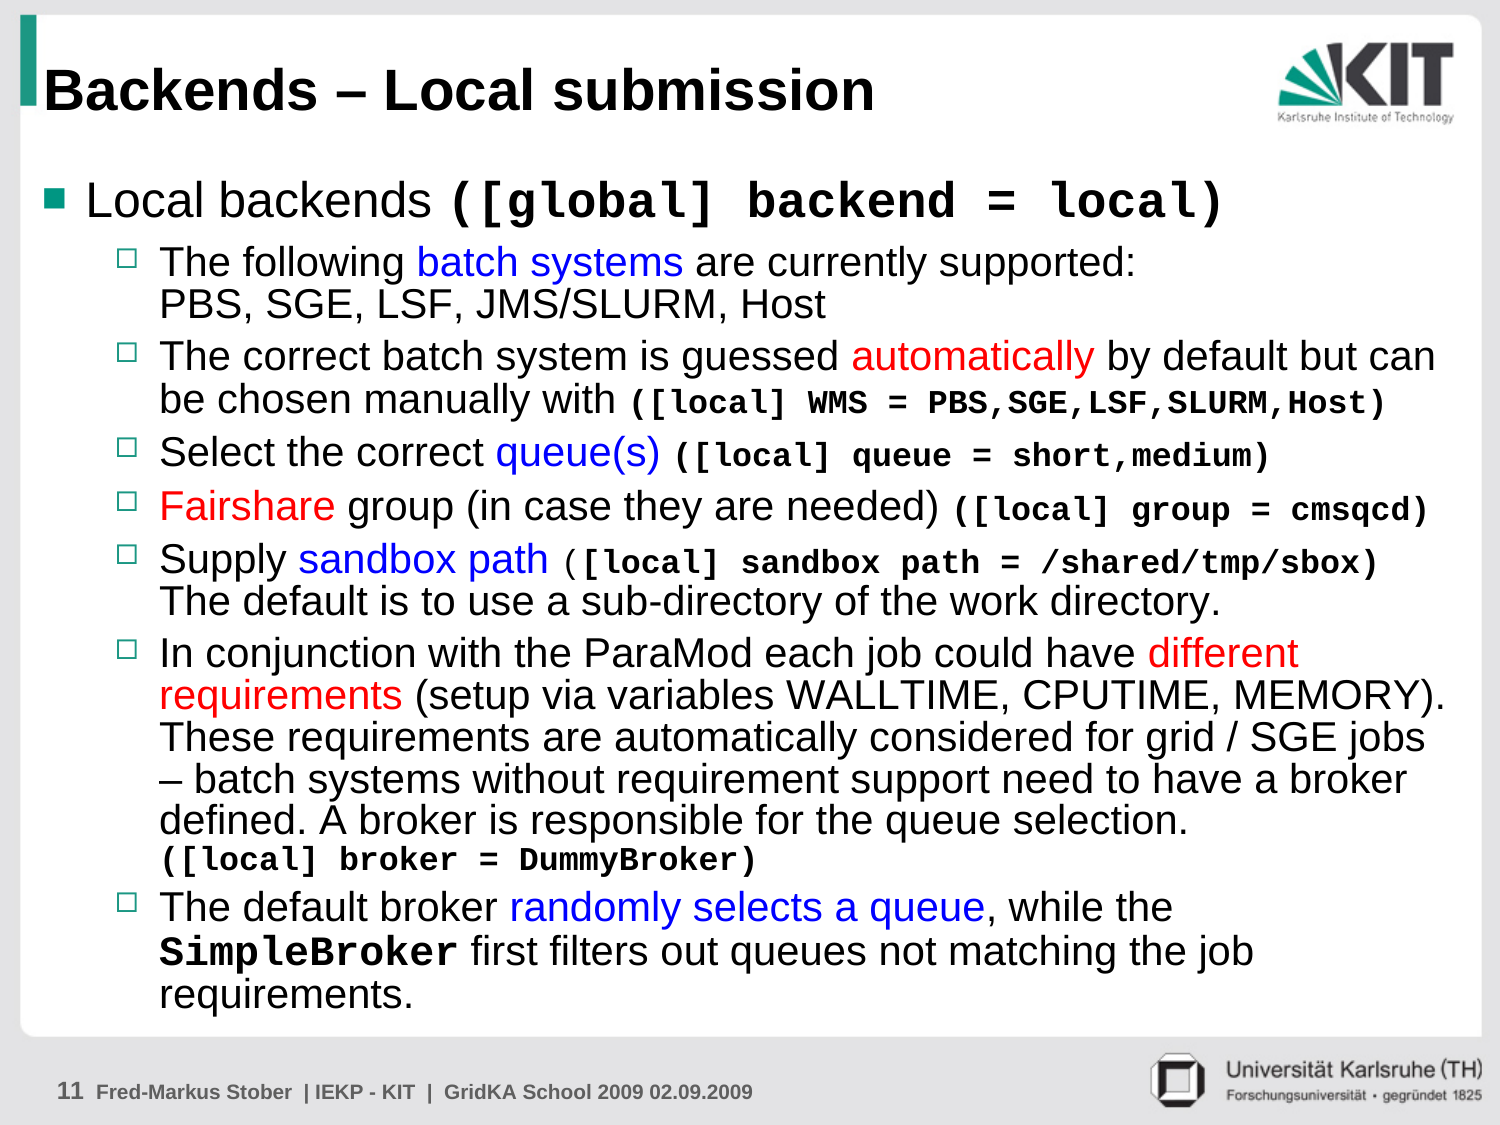

# Backends – Local submission
Local backends ([global] backend = local)
The following batch systems are currently supported:
PBS, SGE, LSF, JMS/SLURM, Host
The correct batch system is guessed automatically by default but can be chosen manually with ([local] WMS = PBS,SGE,LSF,SLURM,Host)
Select the correct queue(s) ([local] queue = short,medium)
Fairshare group (in case they are needed) ([local] group = cmsqcd)
Supply sandbox path ([local] sandbox path = /shared/tmp/sbox)
The default is to use a sub-directory of the work directory.
In conjunction with the ParaMod each job could have different requirements (setup via variables WALLTIME, CPUTIME, MEMORY). These requirements are automatically considered for grid / SGE jobs – batch systems without requirement support need to have a broker defined. A broker is responsible for the queue selection.
([local] broker = DummyBroker)
The default broker randomly selects a queue, while the SimpleBroker first filters out queues not matching the job requirements.
04.12.07